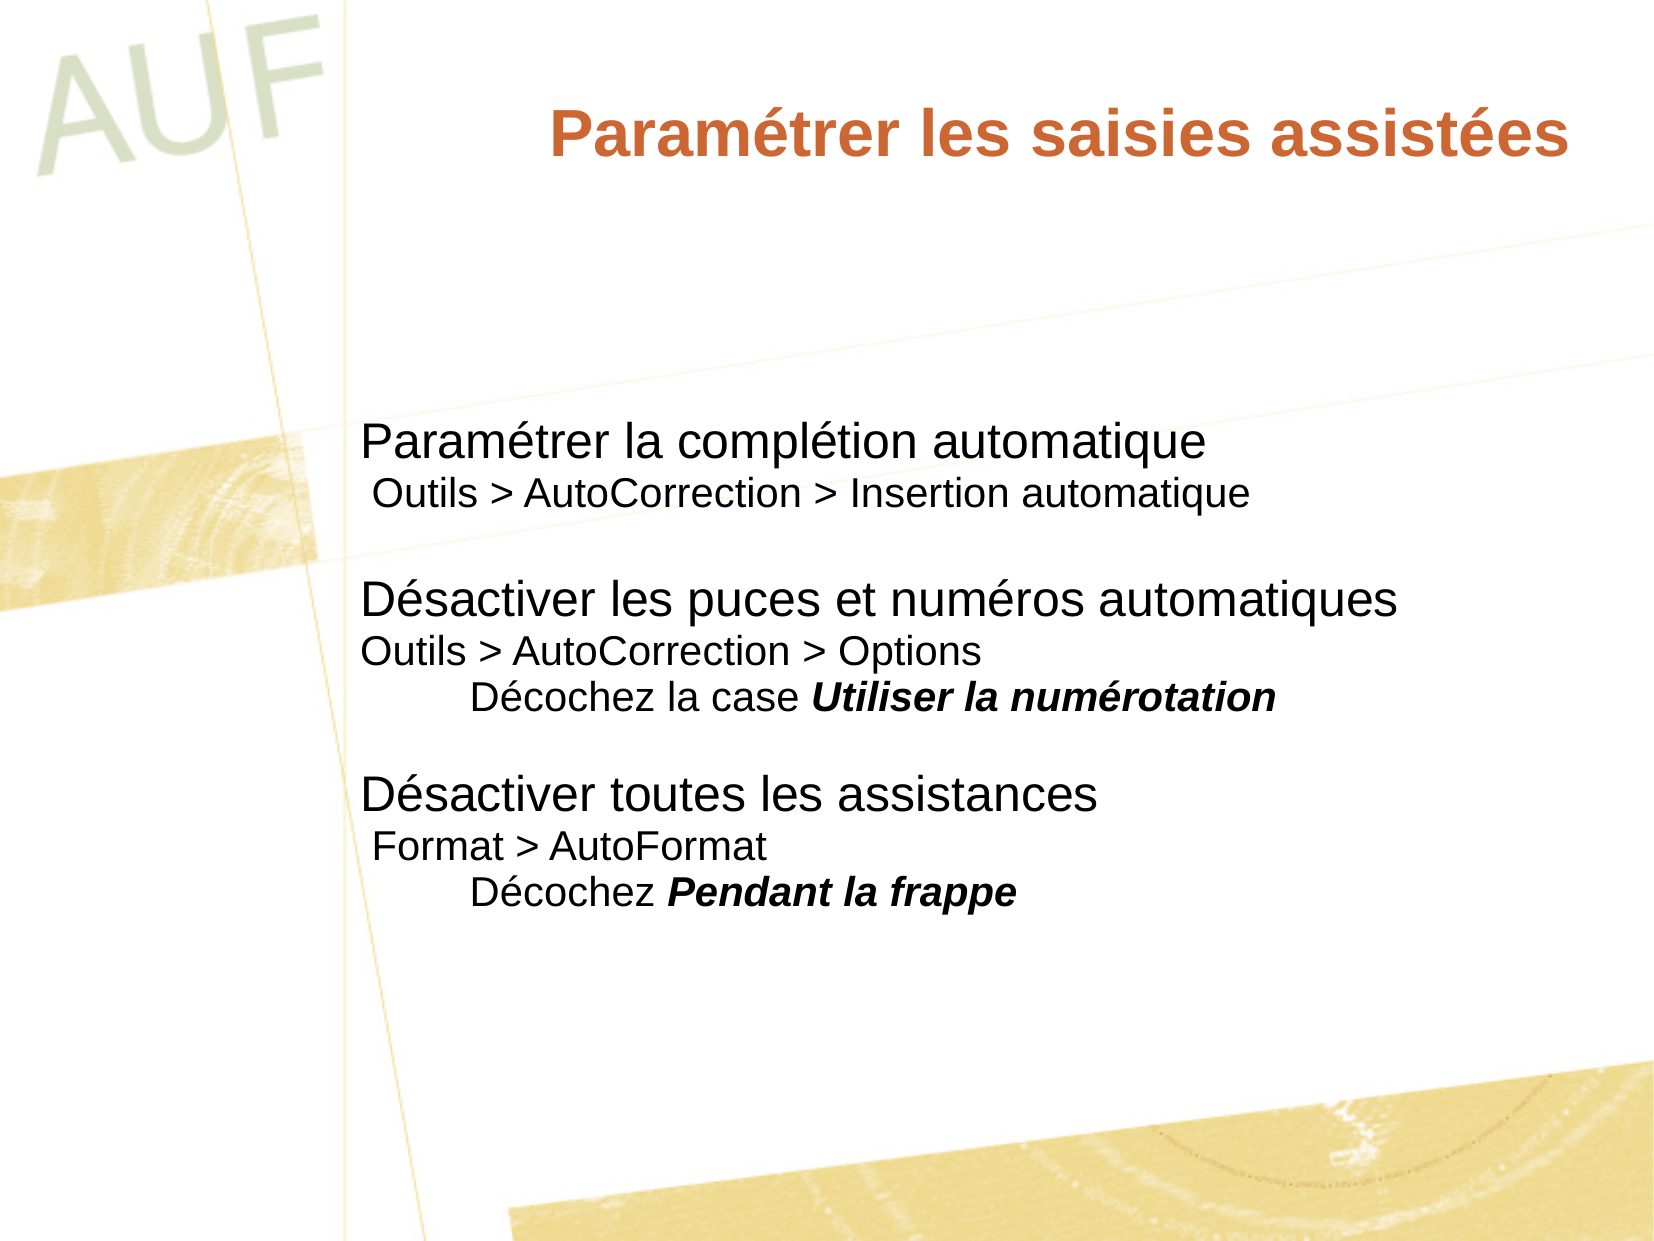

# Paramétrer les saisies assistées
Paramétrer la complétion automatique
 Outils > AutoCorrection > Insertion automatique
Désactiver les puces et numéros automatiques
Outils > AutoCorrection > Options
	Décochez la case Utiliser la numérotation
Désactiver toutes les assistances
 Format > AutoFormat
	Décochez Pendant la frappe